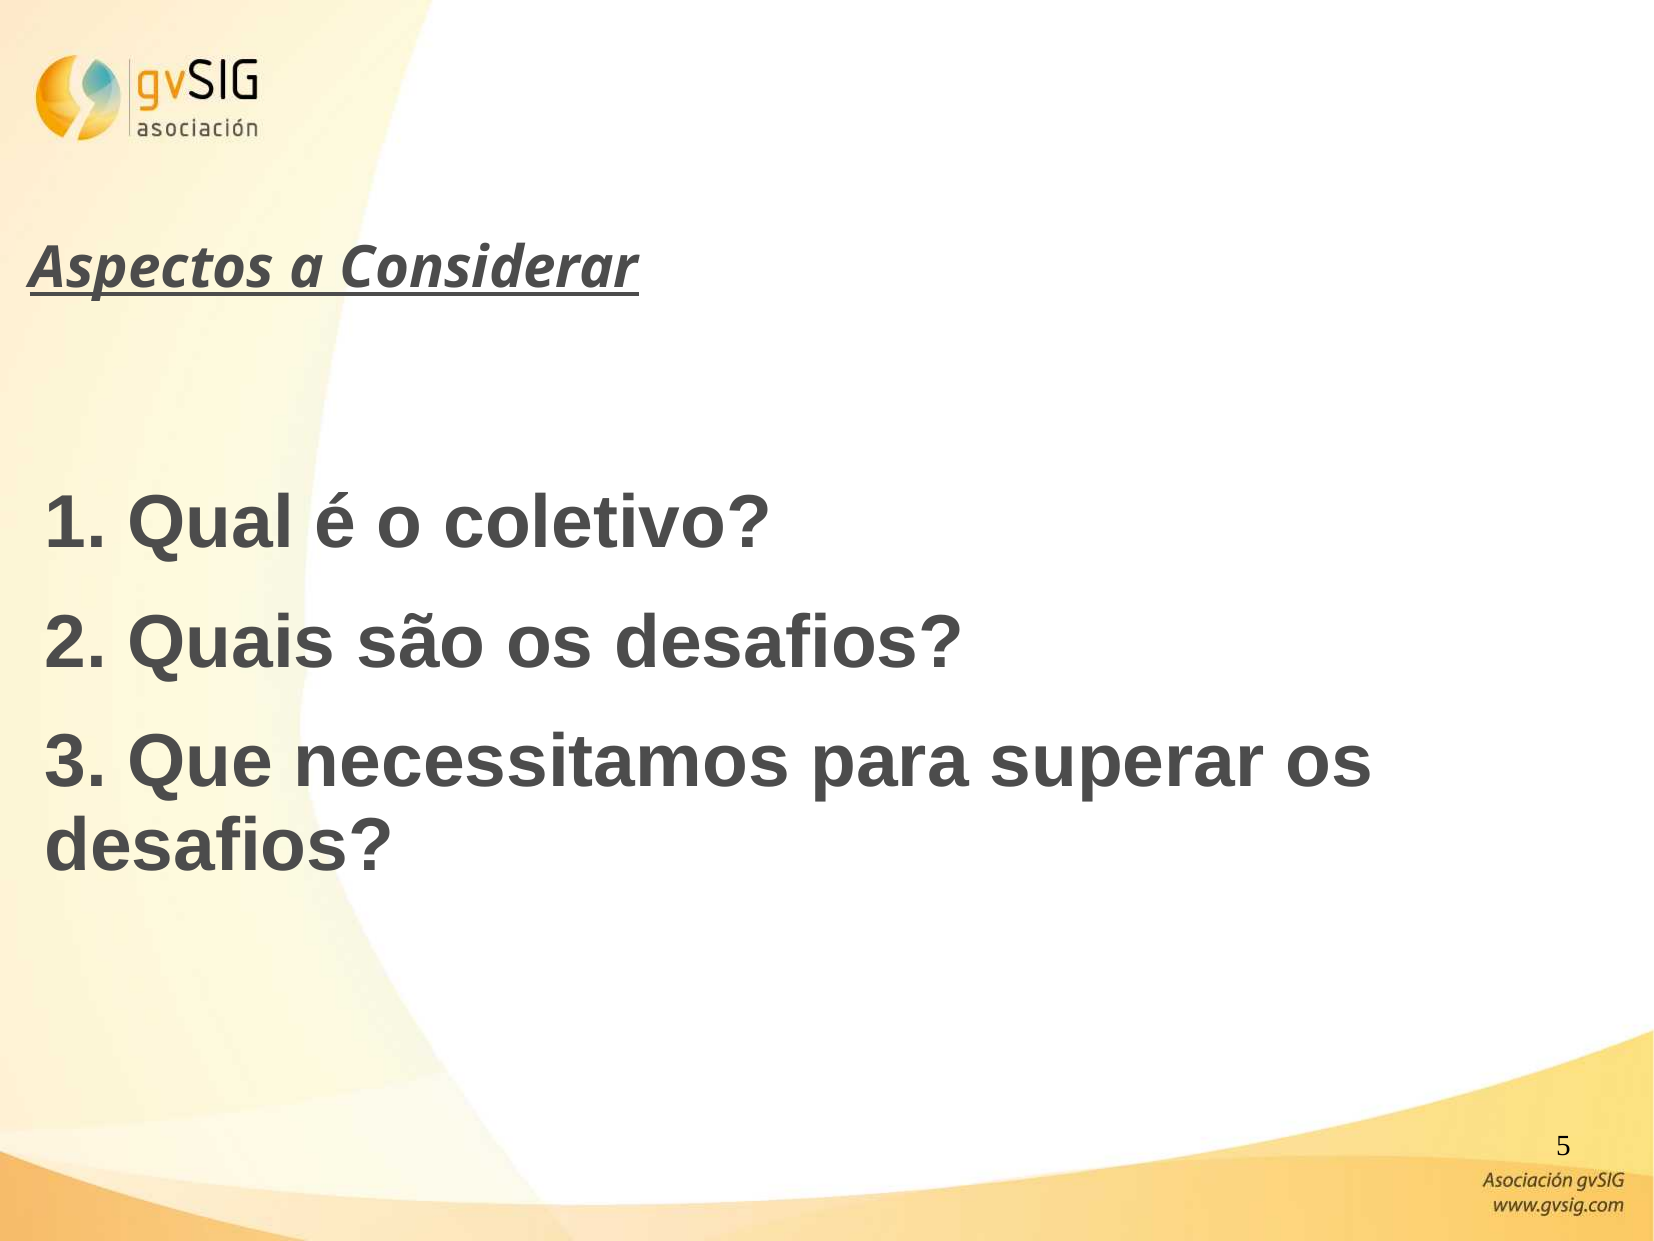

# Aspectos a Considerar
1. Qual é o coletivo?
2. Quais são os desafios?
3. Que necessitamos para superar os desafios?
5